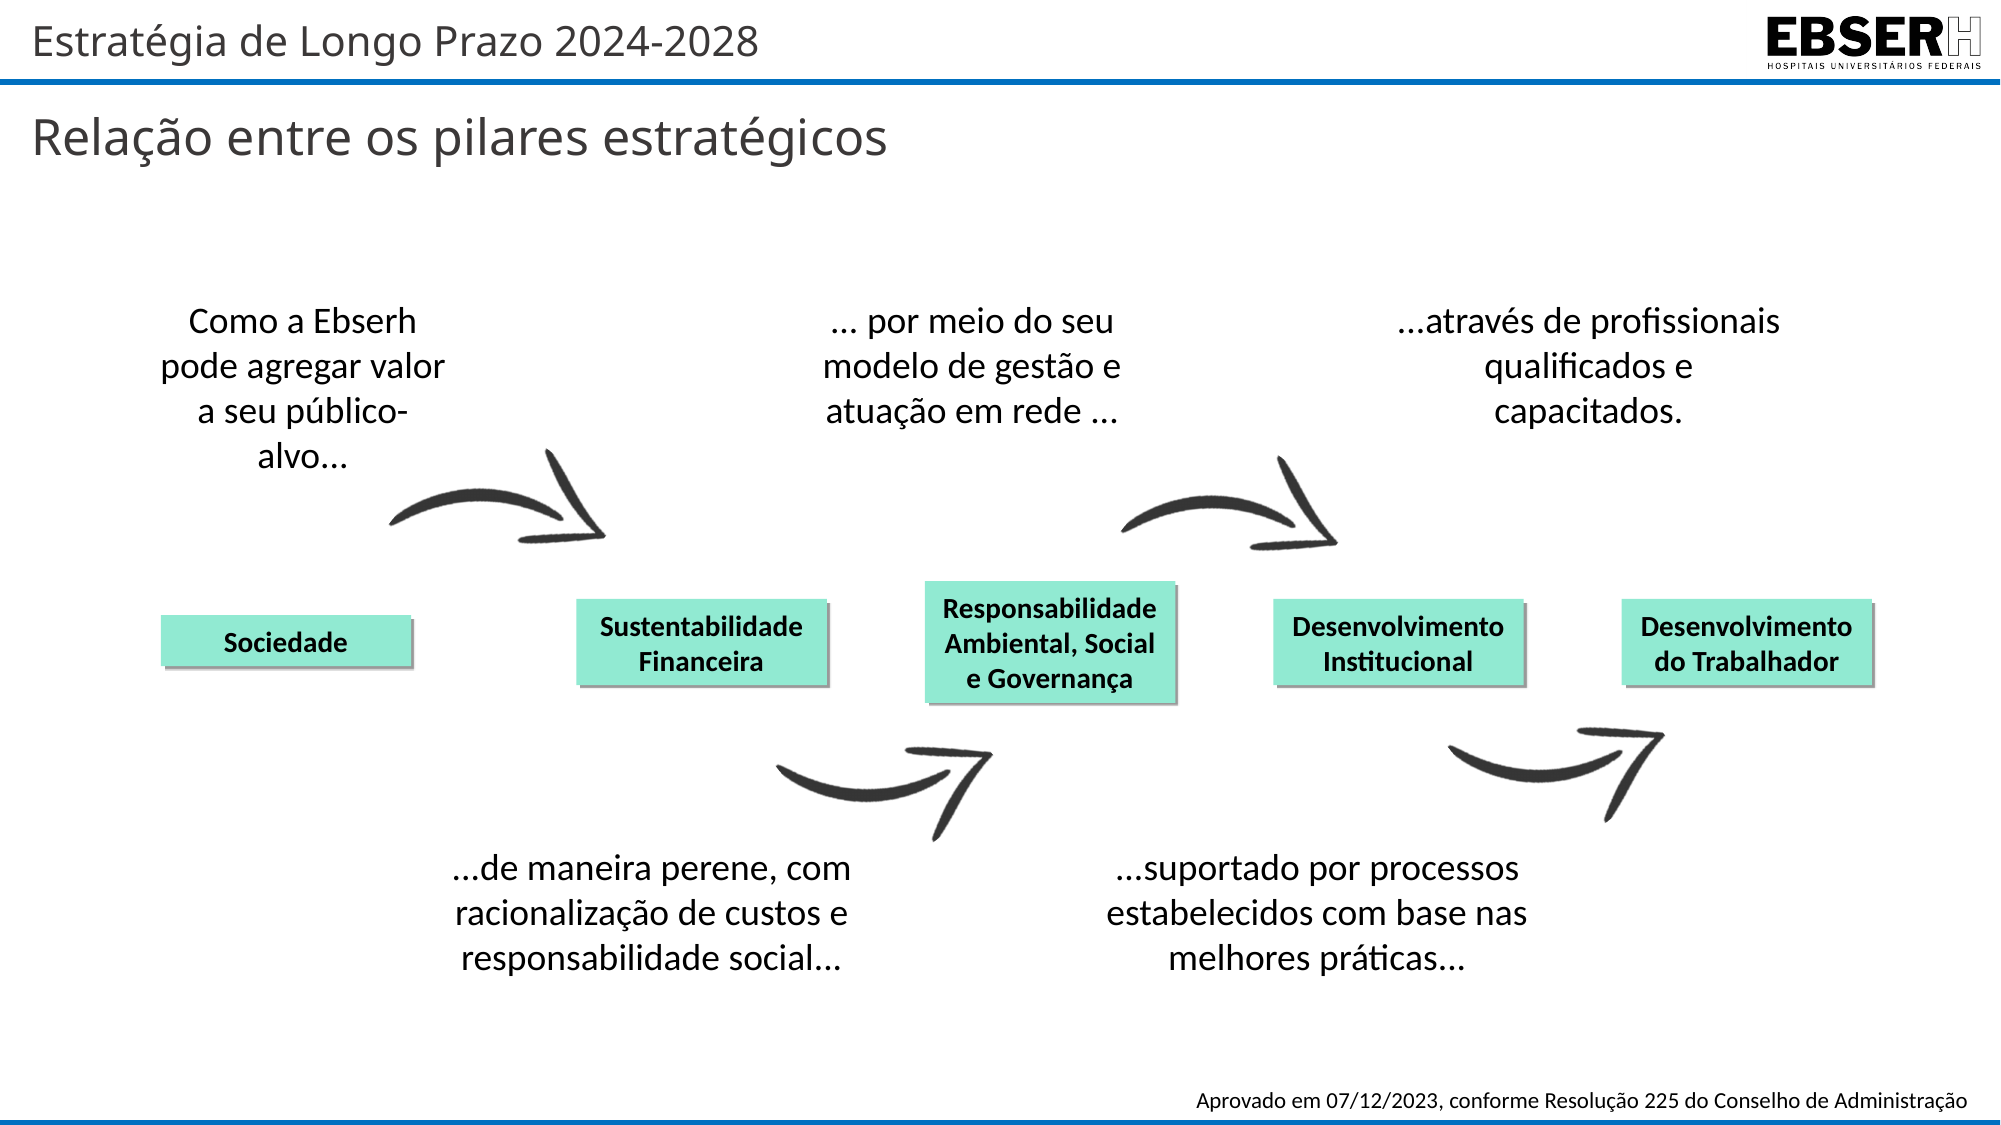

# Relação entre os pilares estratégicos
Como a Ebserh pode agregar valor a seu público-alvo...
... por meio do seu modelo de gestão e atuação em rede ...
...através de profissionais qualificados e capacitados.
Responsabilidade Ambiental, Social e Governança
Sustentabilidade Financeira
Desenvolvimento Institucional
Desenvolvimento do Trabalhador
Sociedade
...de maneira perene, com racionalização de custos e responsabilidade social...
...suportado por processos estabelecidos com base nas melhores práticas...